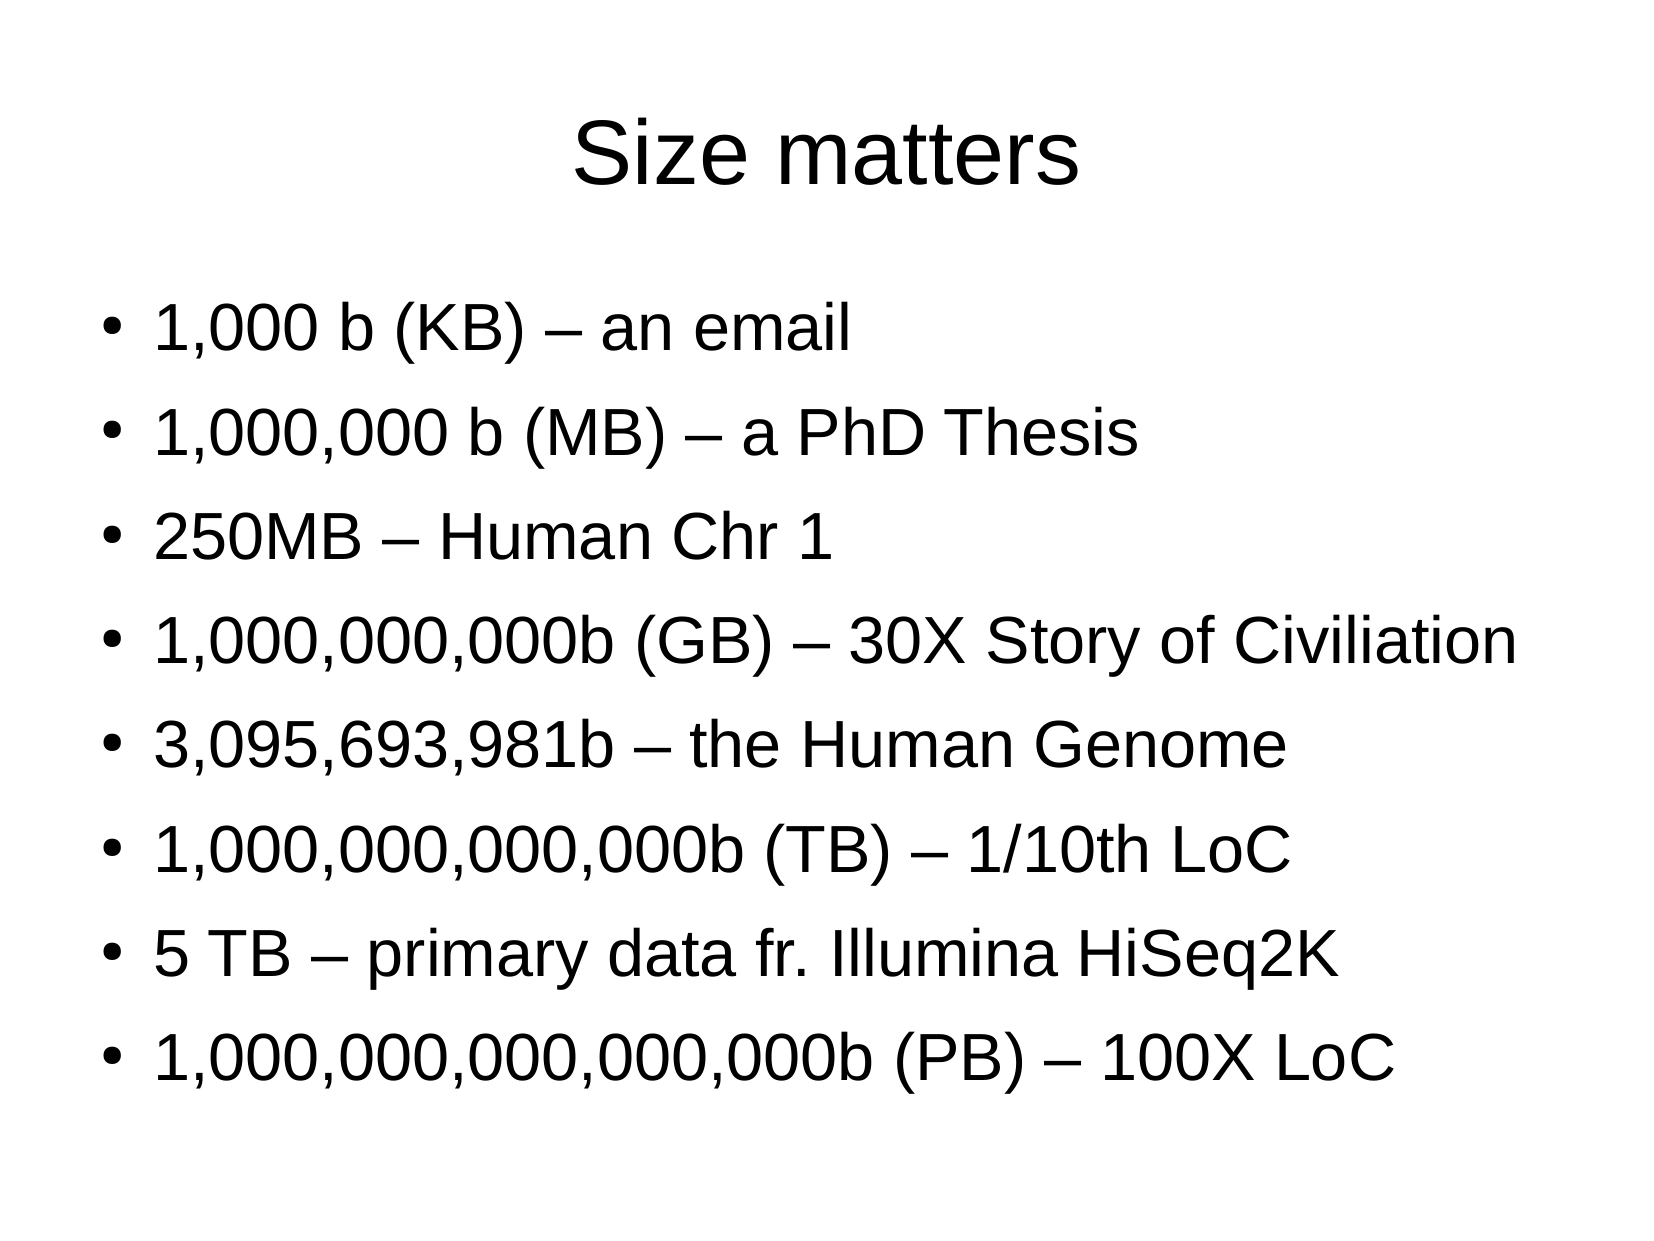

# Size matters
1,000 b (KB) – an email
1,000,000 b (MB) – a PhD Thesis
250MB – Human Chr 1
1,000,000,000b (GB) – 30X Story of Civiliation
3,095,693,981b – the Human Genome
1,000,000,000,000b (TB) – 1/10th LoC
5 TB – primary data fr. Illumina HiSeq2K
1,000,000,000,000,000b (PB) – 100X LoC